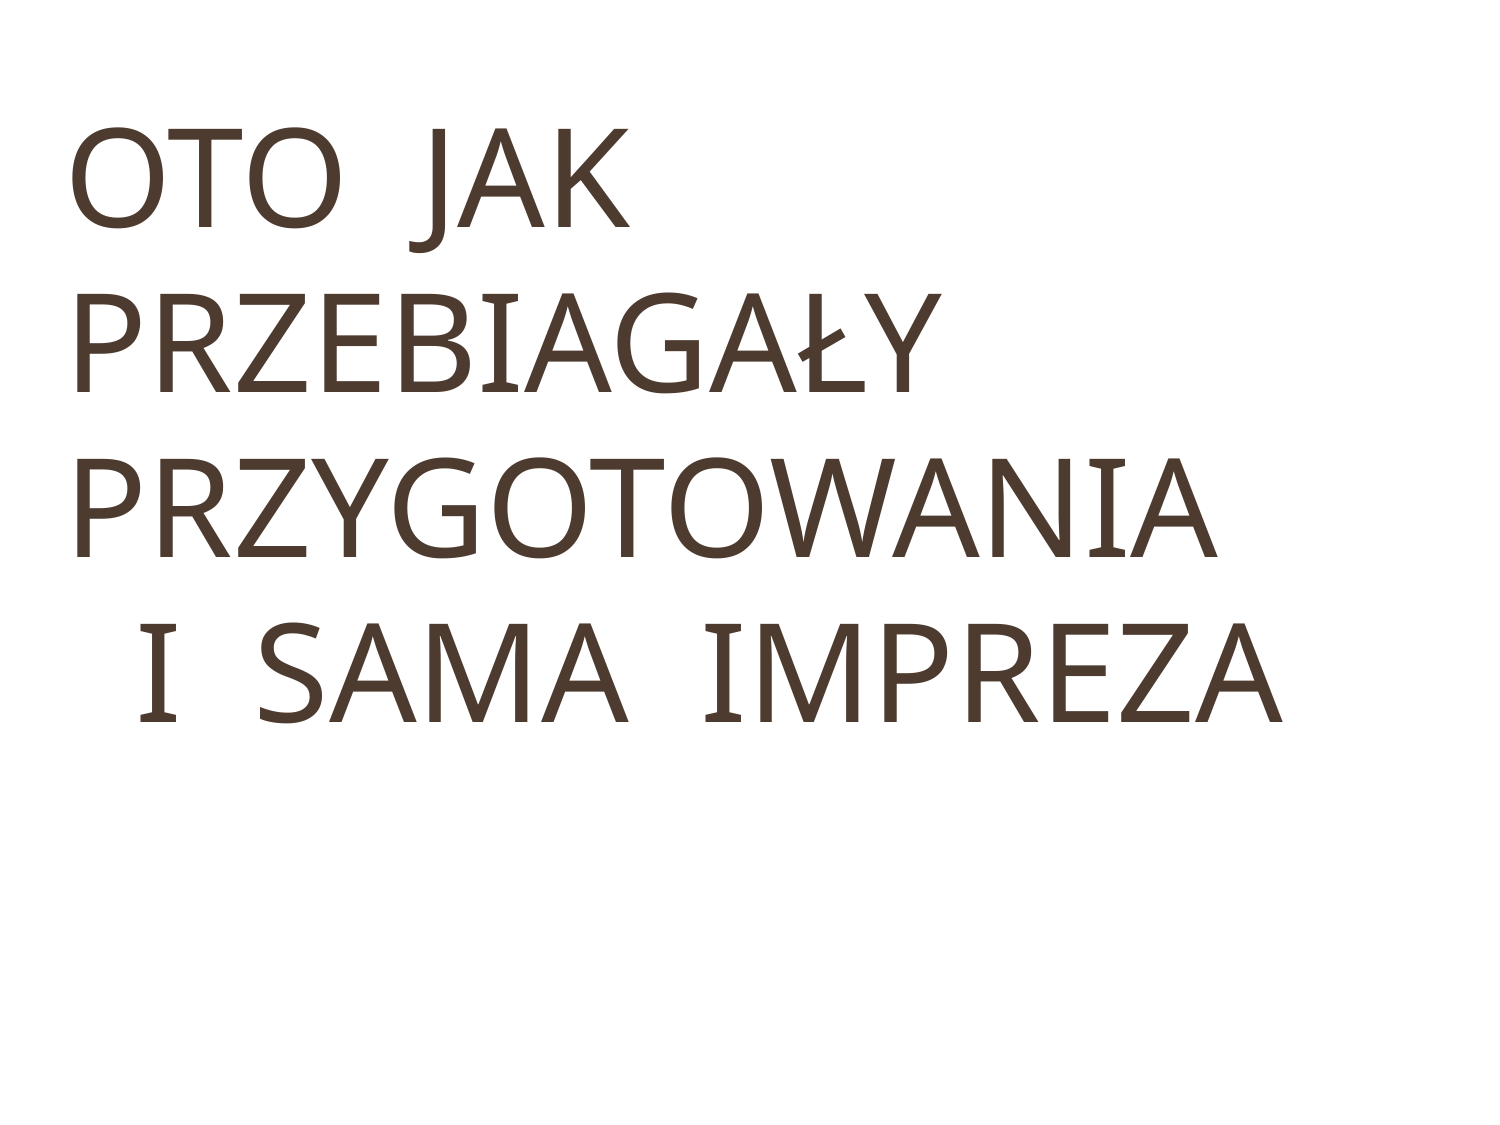

# OTO JAK PRZEBIAGAŁY PRZYGOTOWANIA I SAMA IMPREZA